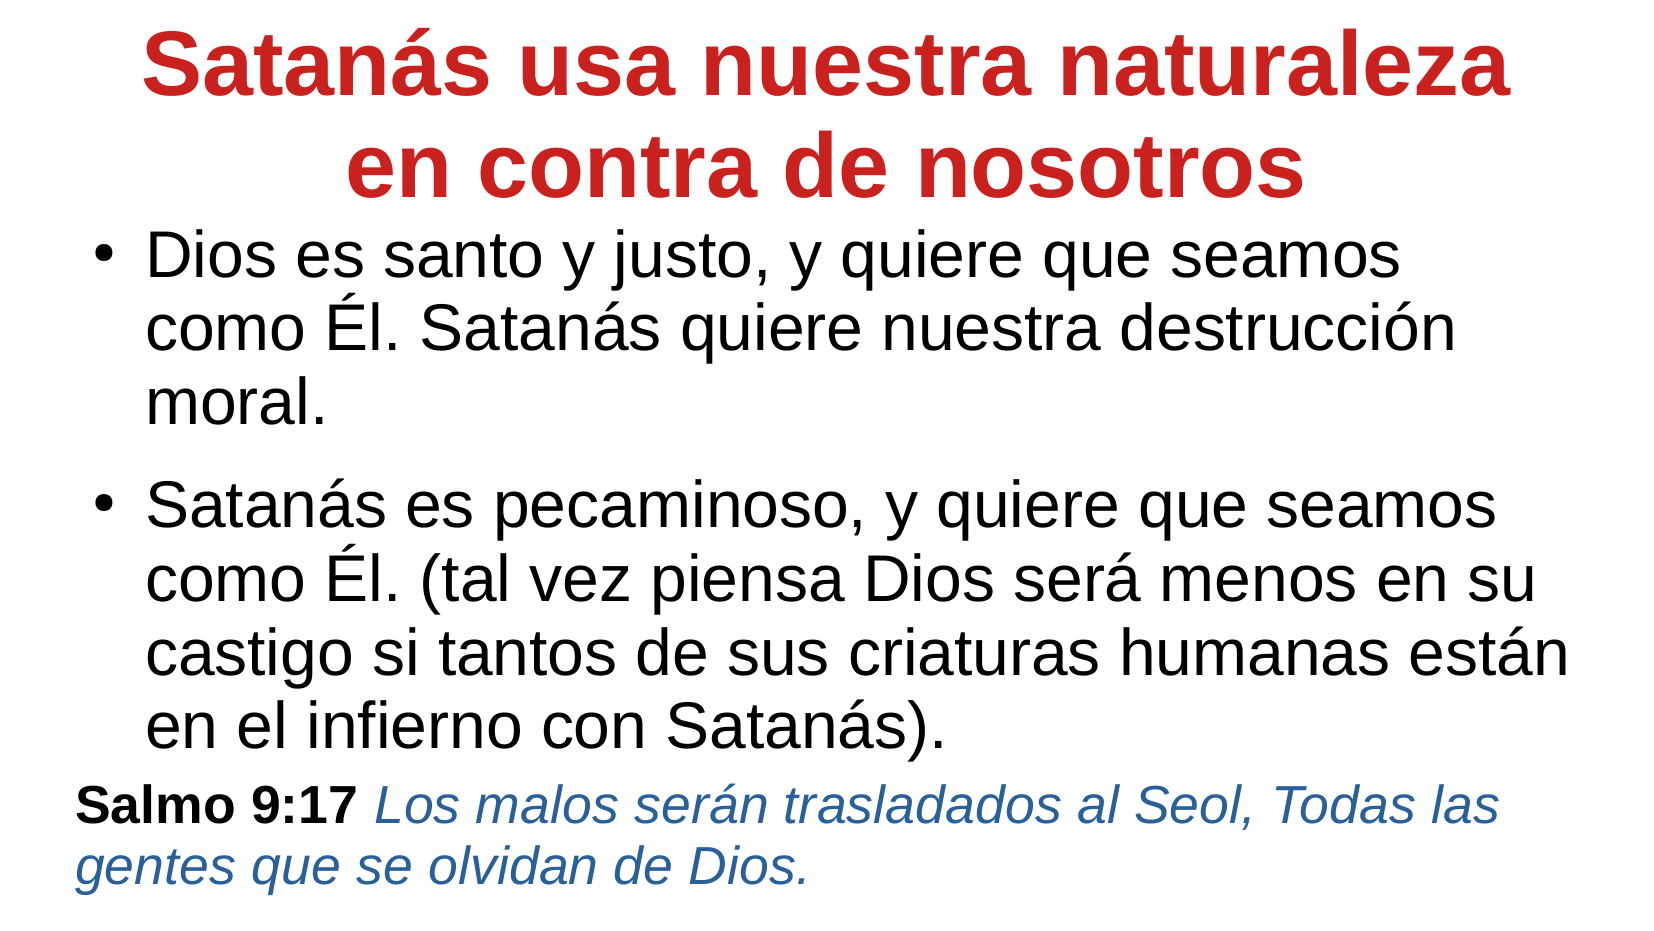

# Satanás usa nuestra naturaleza en contra de nosotros
Dios es santo y justo, y quiere que seamos como Él. Satanás quiere nuestra destrucción moral.
Satanás es pecaminoso, y quiere que seamos como Él. (tal vez piensa Dios será menos en su castigo si tantos de sus criaturas humanas están en el infierno con Satanás).
Salmo 9:17 Los malos serán trasladados al Seol, Todas las gentes que se olvidan de Dios.